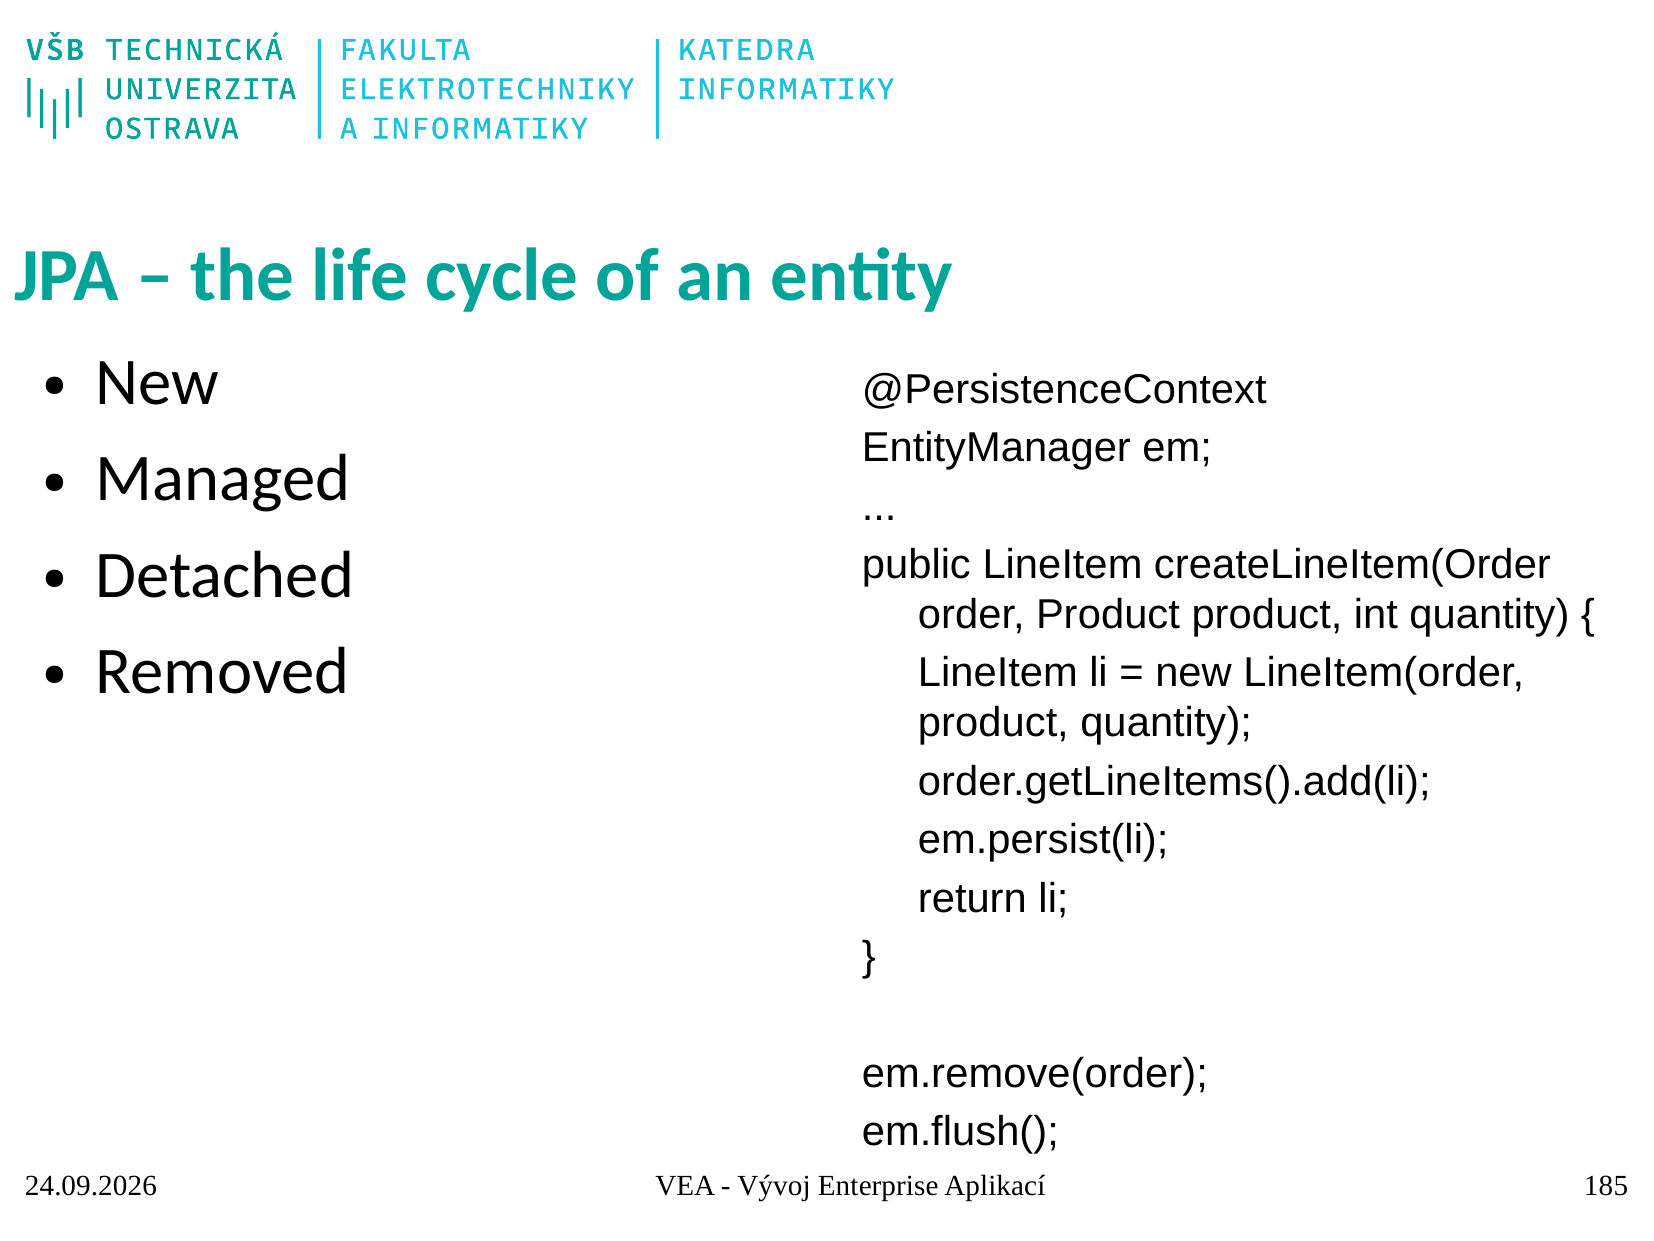

# JPA – the life cycle of an entity
New
Managed
Detached
Removed
@PersistenceContext
EntityManager em;
...
public LineItem createLineItem(Order order, Product product, int quantity) {
	LineItem li = new LineItem(order, product, quantity);
	order.getLineItems().add(li);
	em.persist(li);
	return li;
}
em.remove(order);
em.flush();
VEA - Vývoj Enterprise Aplikací
185